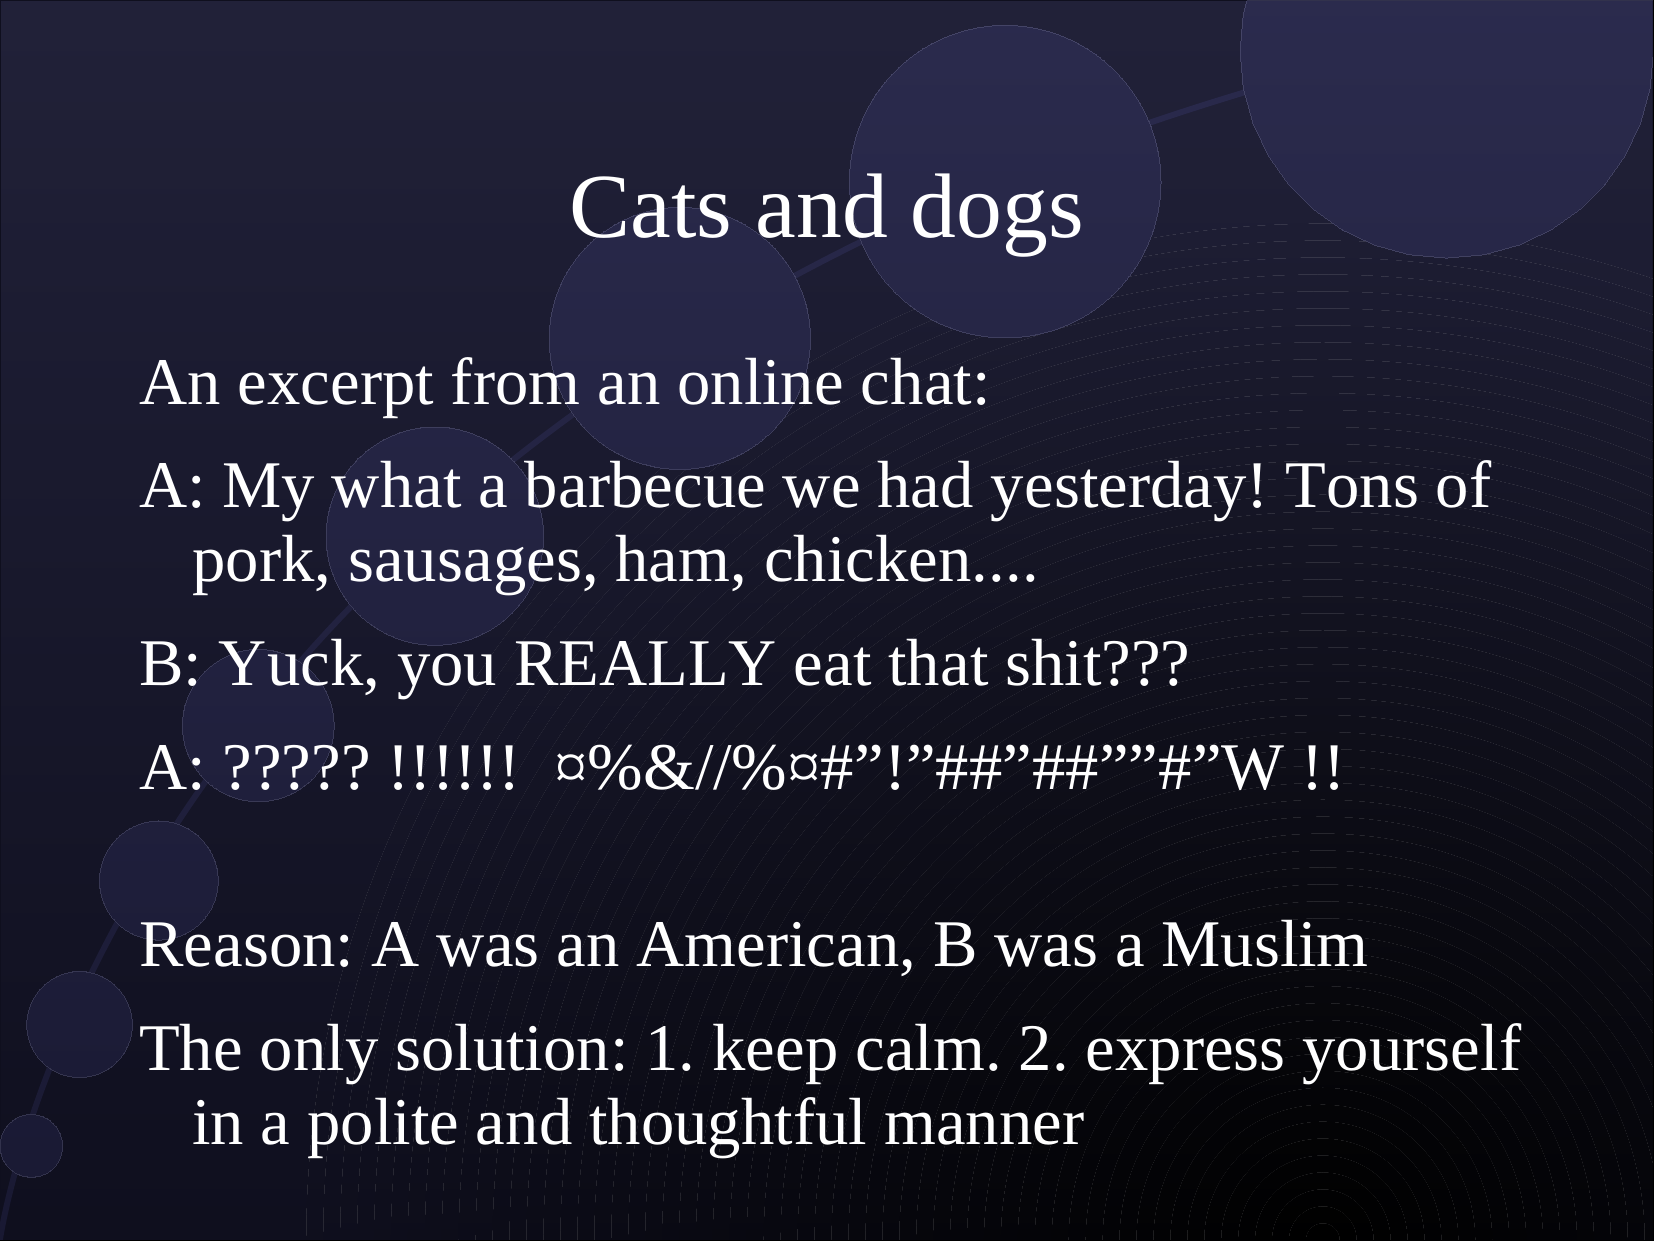

# Cats and dogs
An excerpt from an online chat:
A: My what a barbecue we had yesterday! Tons of pork, sausages, ham, chicken....
B: Yuck, you REALLY eat that shit???
A: ????? !!!!!! ¤%&//%¤#”!”##”##””#”W !!
Reason: A was an American, B was a Muslim
The only solution: 1. keep calm. 2. express yourself in a polite and thoughtful manner